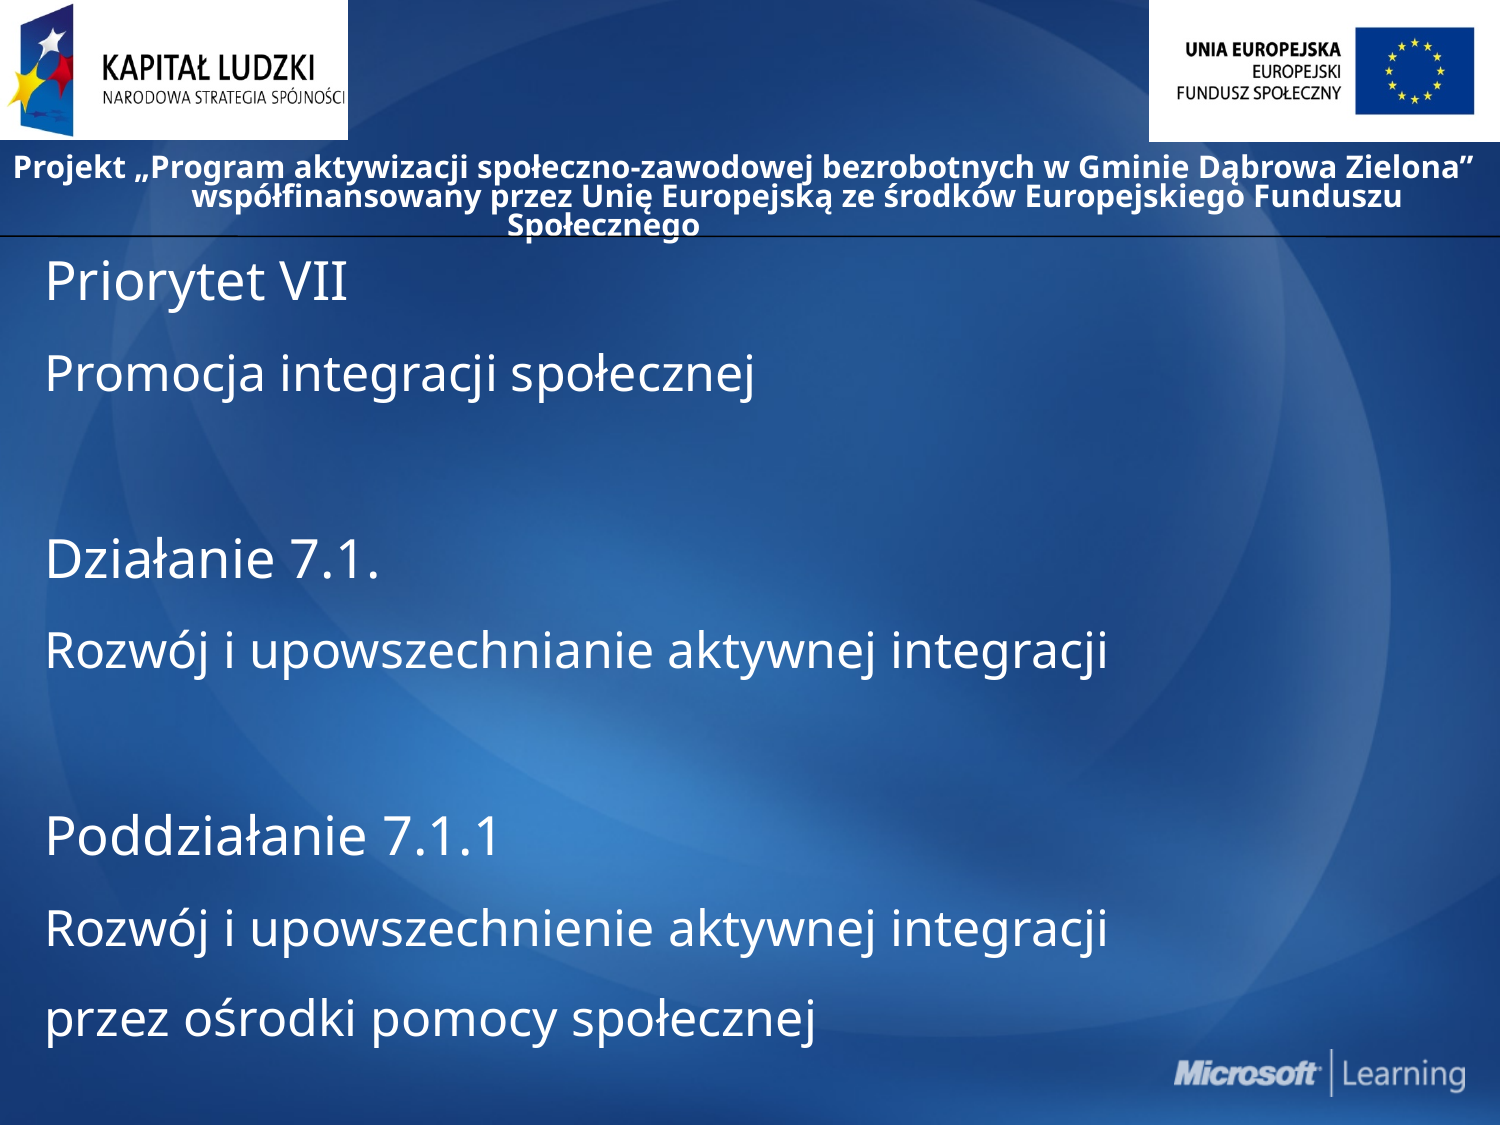

Projekt „Program aktywizacji społeczno-zawodowej bezrobotnych w Gminie Dąbrowa Zielona”
 współfinansowany przez Unię Europejską ze środków Europejskiego Funduszu Społecznego
Priorytet VII
Promocja integracji społecznej
Działanie 7.1.
Rozwój i upowszechnianie aktywnej integracji
Poddziałanie 7.1.1
Rozwój i upowszechnienie aktywnej integracji
przez ośrodki pomocy społecznej